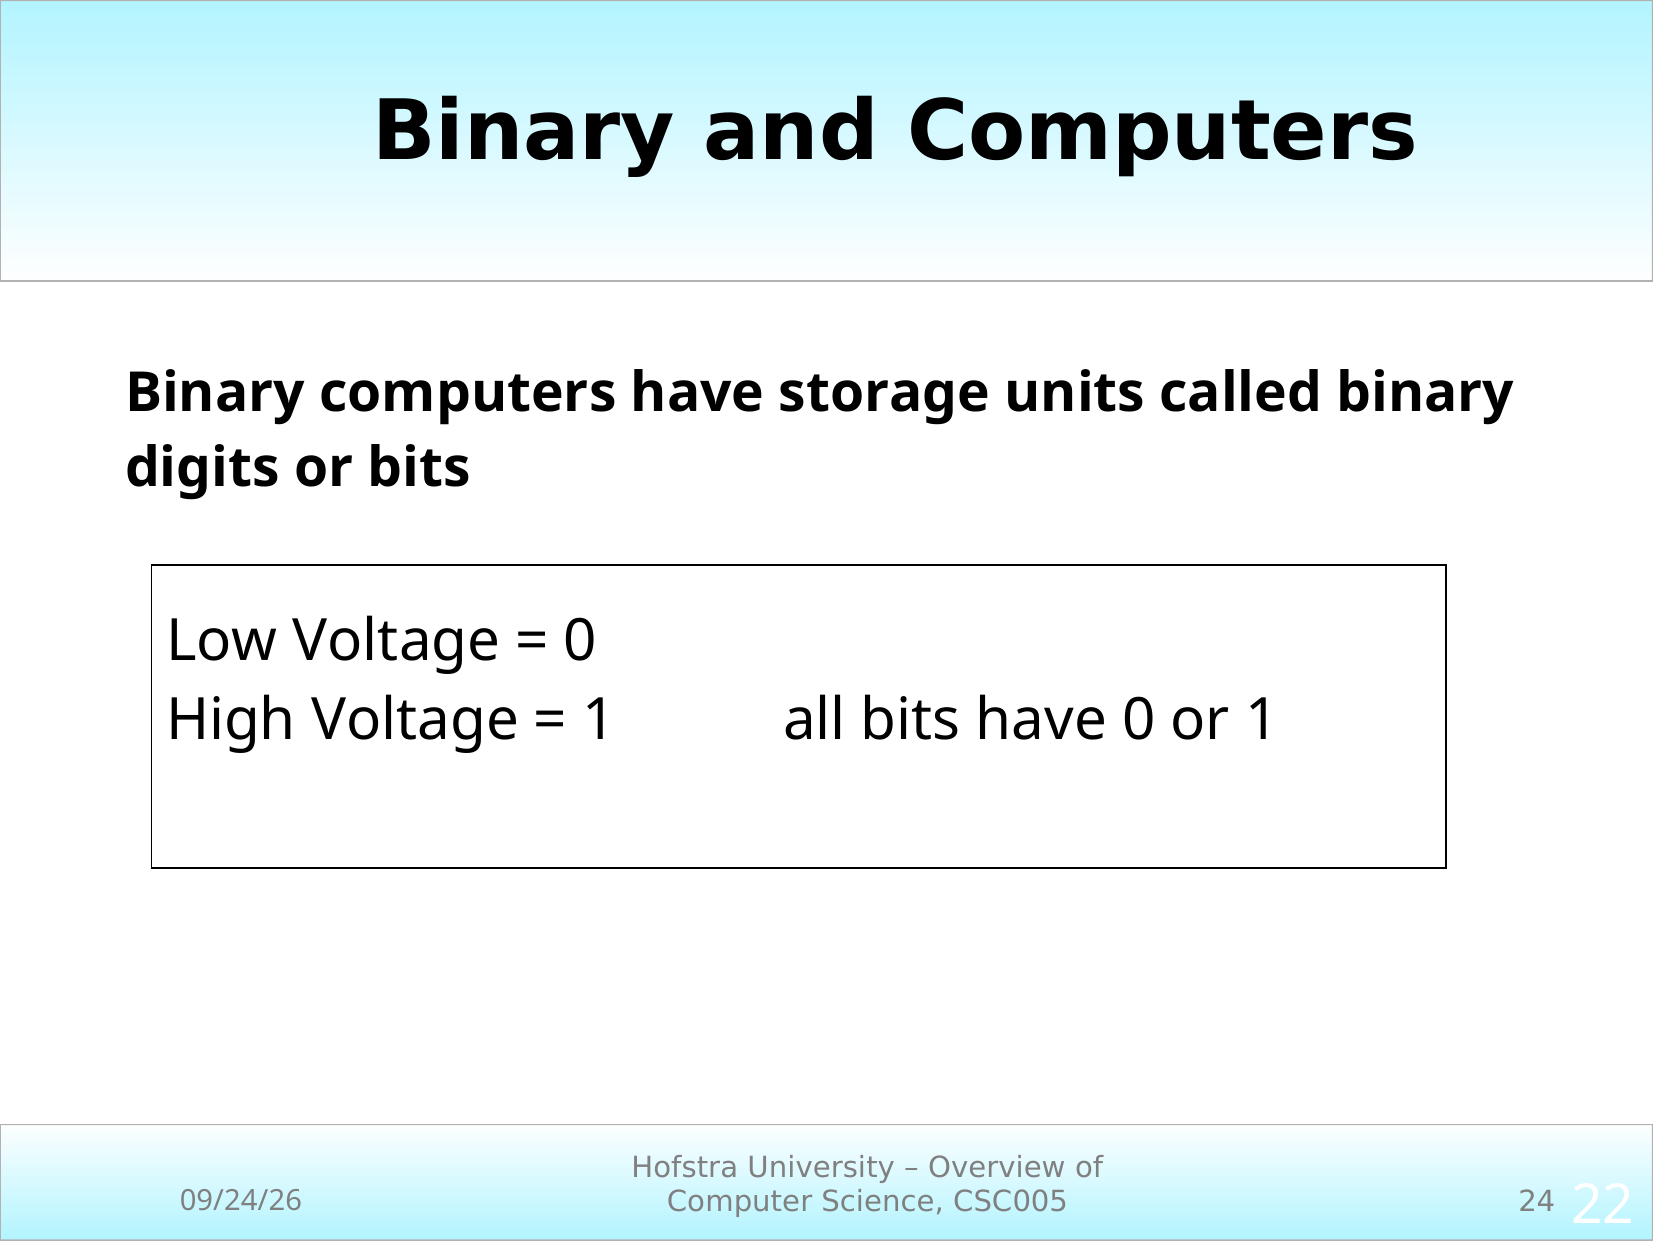

# Binary and Computers
Binary computers have storage units called binary digits or bits
Low Voltage = 0
High Voltage = 1 all bits have 0 or 1
24
22